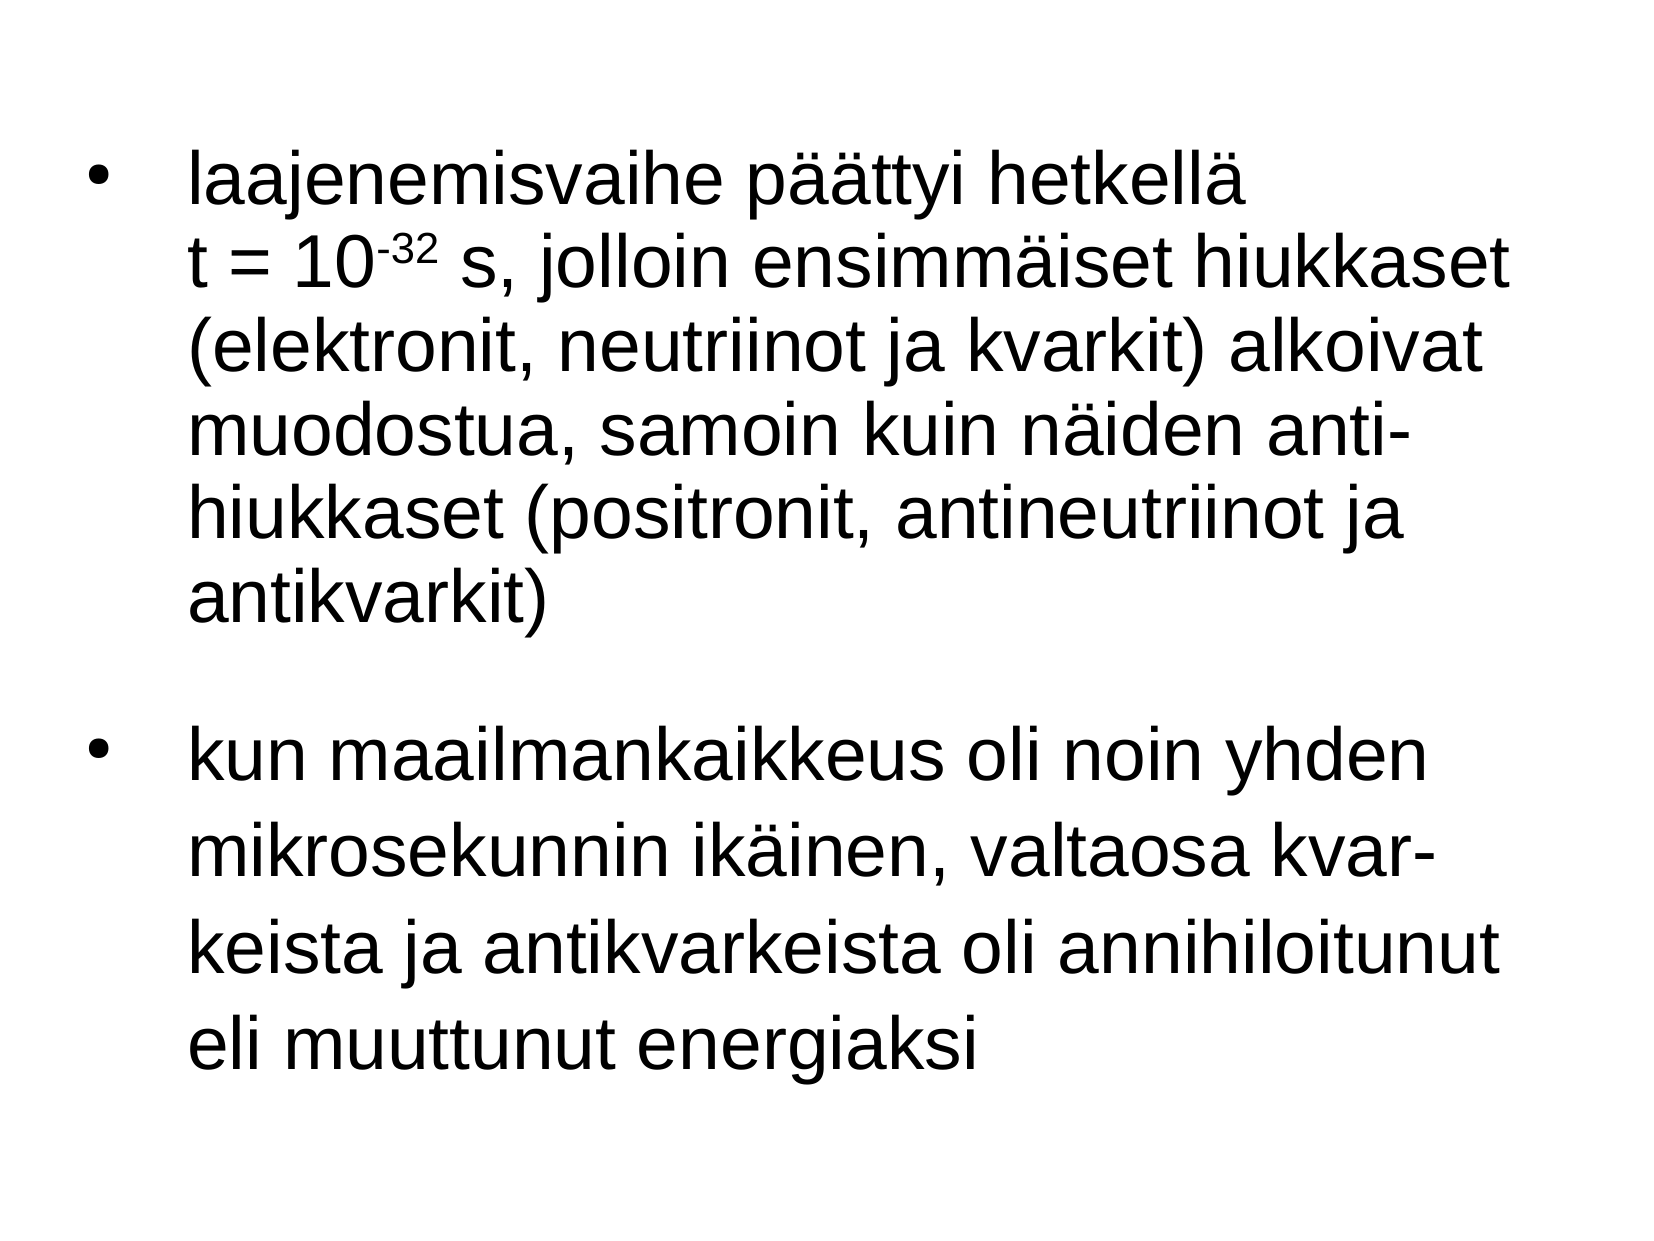

laajenemisvaihe päättyi hetkellä t = 10-32 s, jolloin ensimmäiset hiukkaset (elektronit, neutriinot ja kvarkit) alkoivat muodostua, samoin kuin näiden anti-hiukkaset (positronit, antineutriinot ja antikvarkit)
kun maailmankaikkeus oli noin yhden mikrosekunnin ikäinen, valtaosa kvar-keista ja antikvarkeista oli annihiloitunut eli muuttunut energiaksi